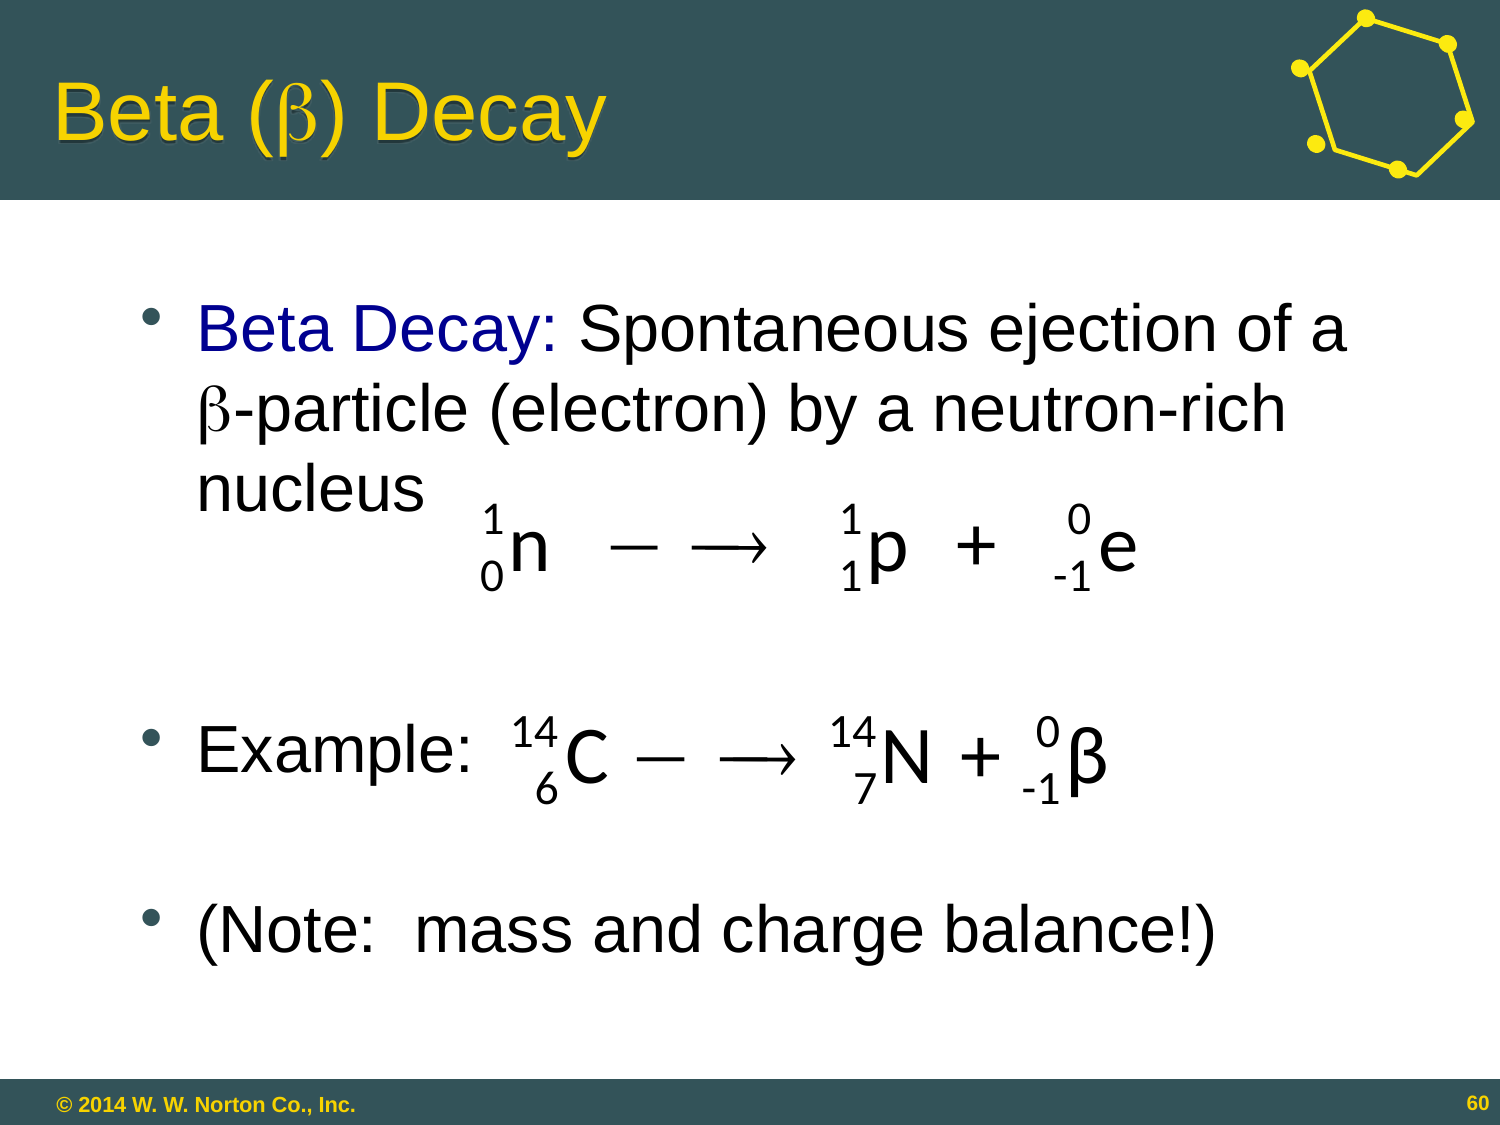

# Beta () Decay
Beta Decay: Spontaneous ejection of a -particle (electron) by a neutron-rich nucleus
Example:
(Note: mass and charge balance!)